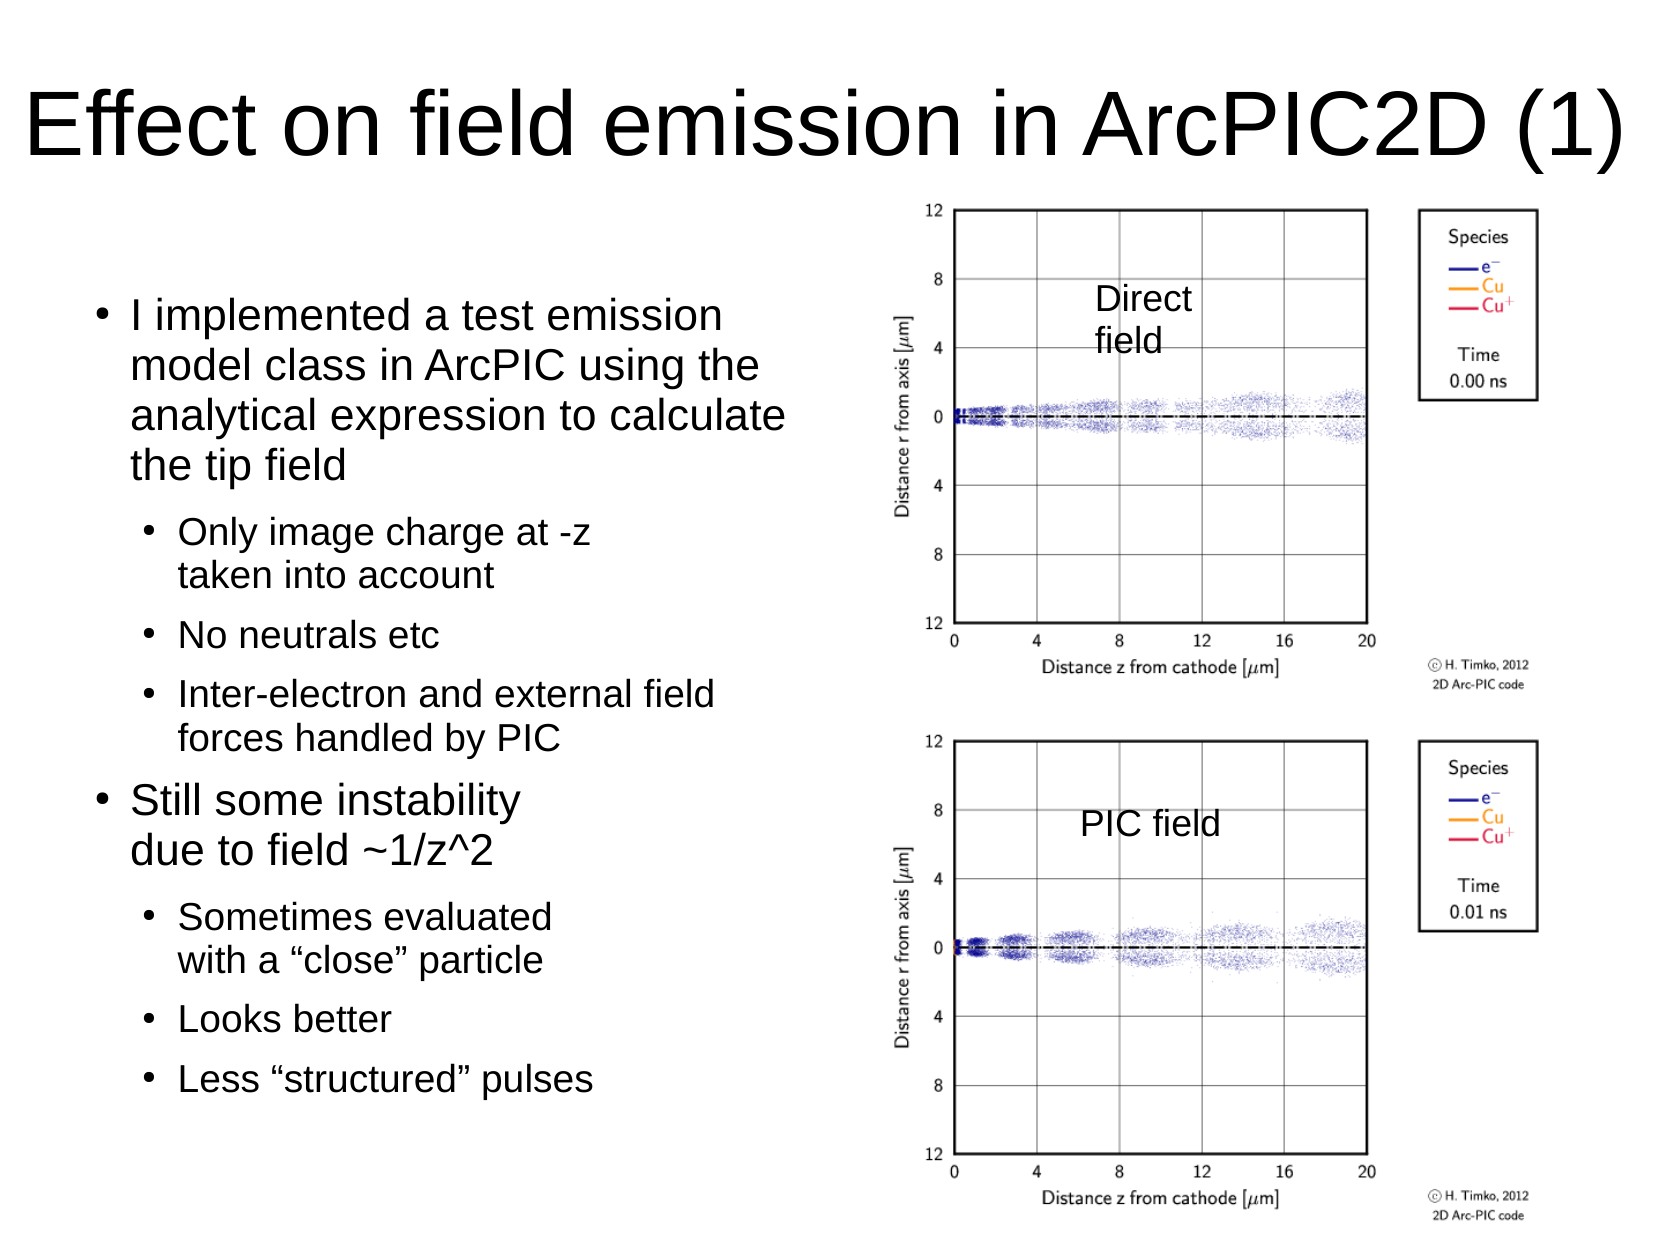

# Effect on field emission in ArcPIC2D (1)
Direct field
I implemented a test emission model class in ArcPIC using the analytical expression to calculate the tip field
Only image charge at -z
taken into account
No neutrals etc
Inter-electron and external field forces handled by PIC
Still some instability
due to field ~1/z^2
Sometimes evaluated
with a “close” particle
Looks better
Less “structured” pulses
PIC field